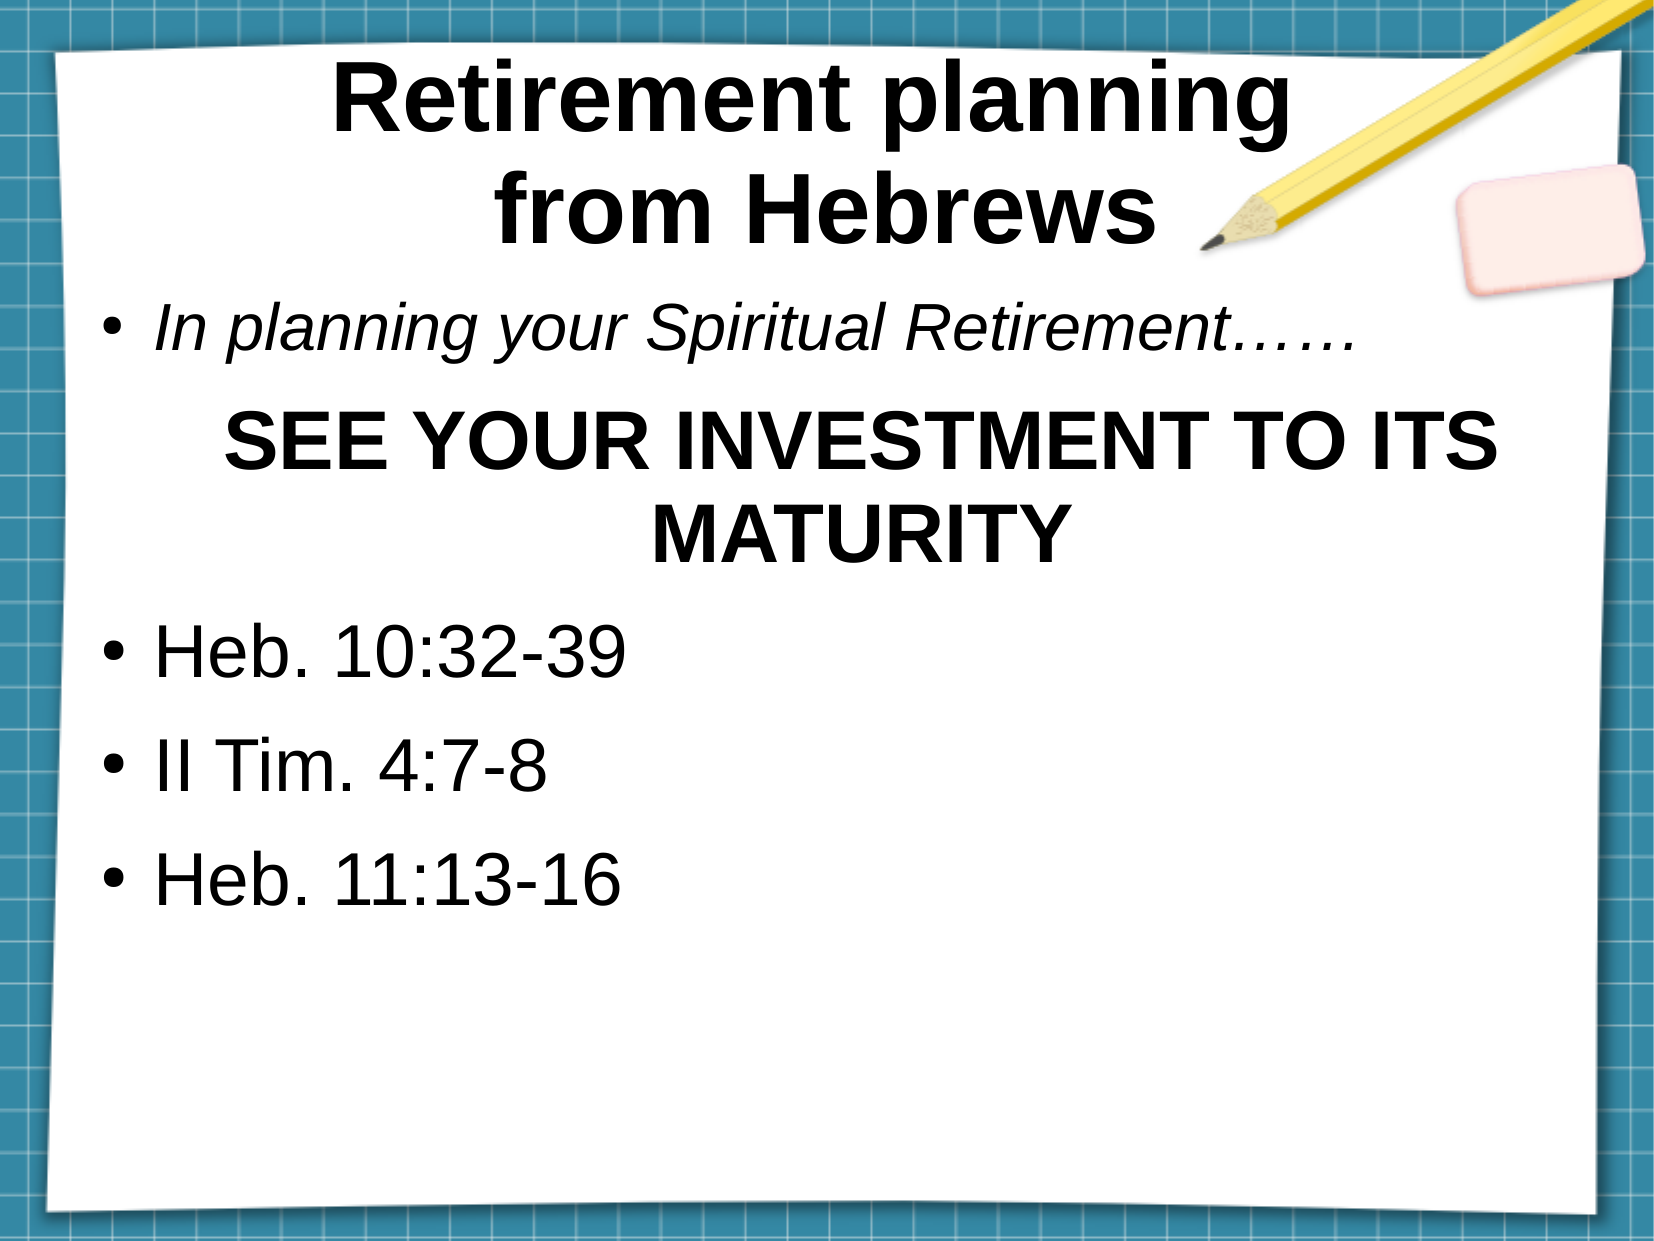

# Retirement planning from Hebrews
In planning your Spiritual Retirement……
SEE YOUR INVESTMENT TO ITS MATURITY
Heb. 10:32-39
II Tim. 4:7-8
Heb. 11:13-16